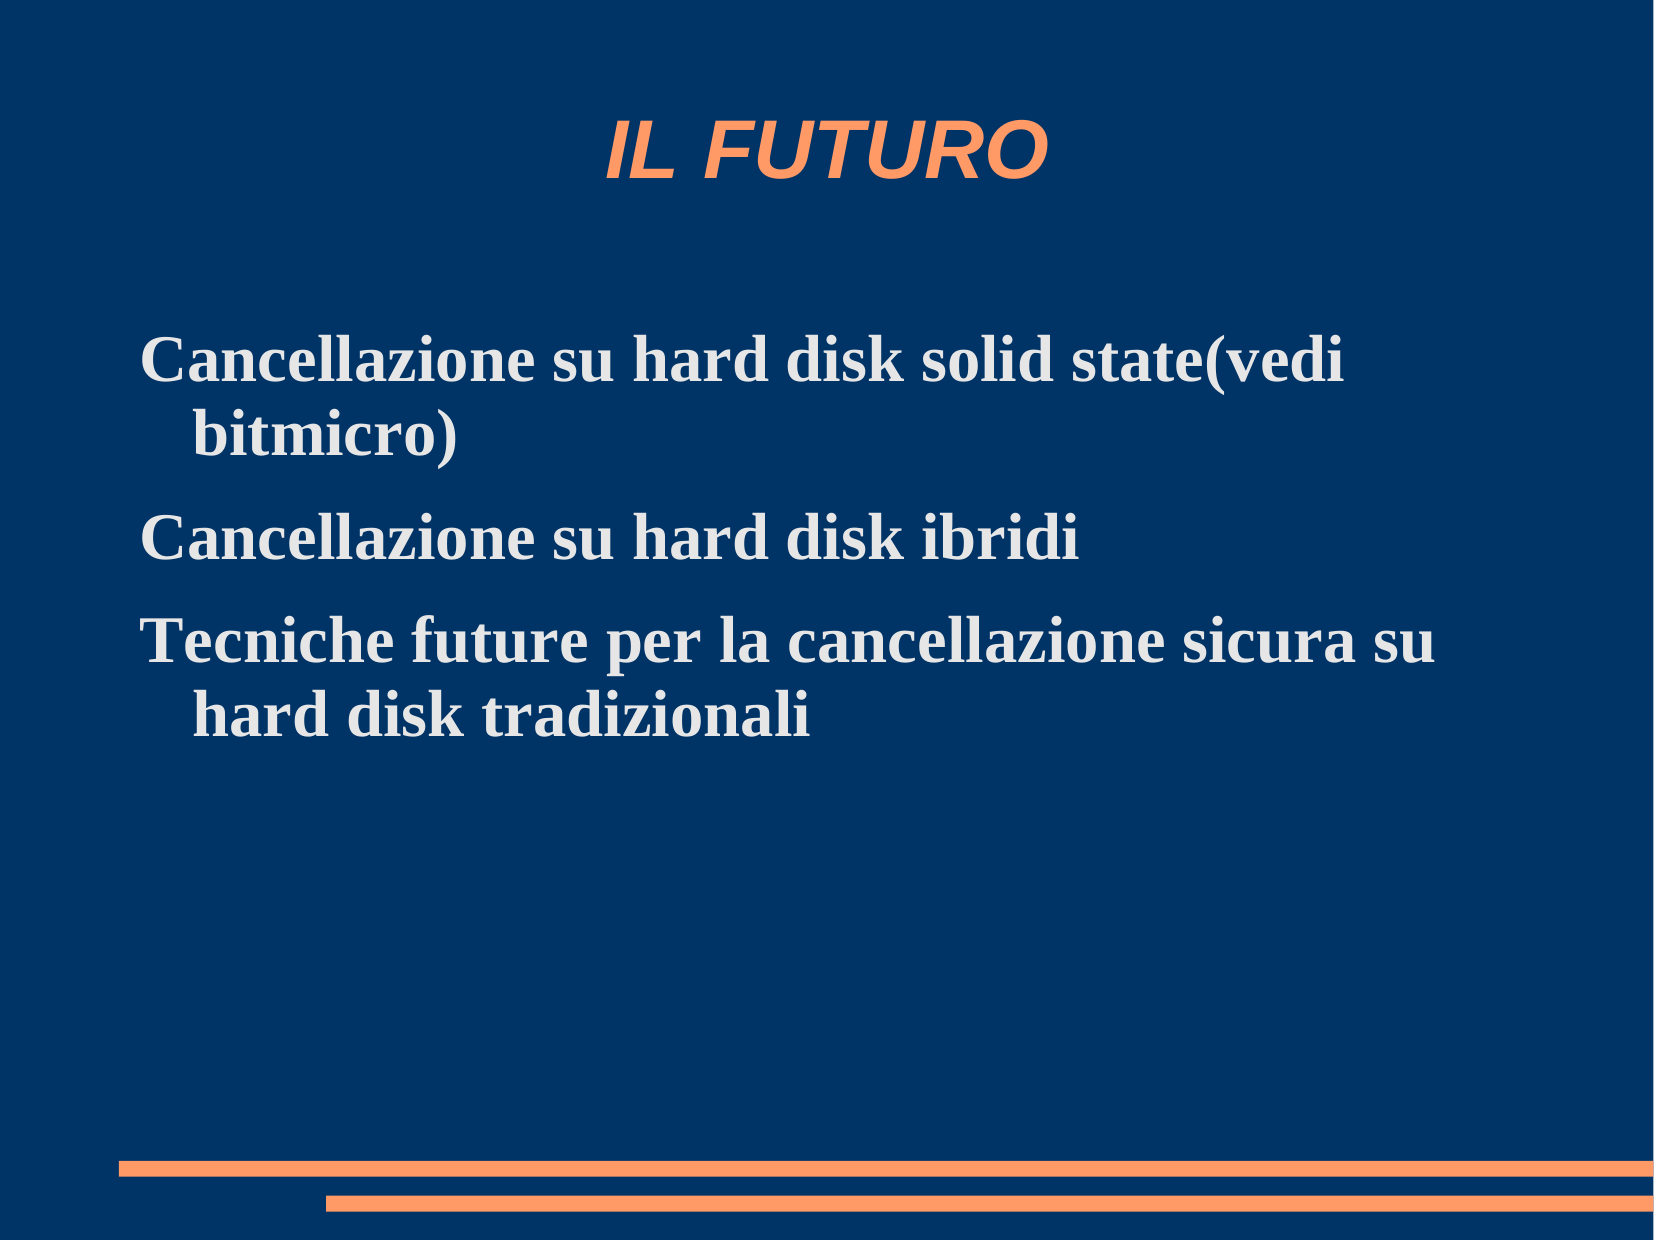

# IL FUTURO
Cancellazione su hard disk solid state(vedi bitmicro)
Cancellazione su hard disk ibridi
Tecniche future per la cancellazione sicura su hard disk tradizionali